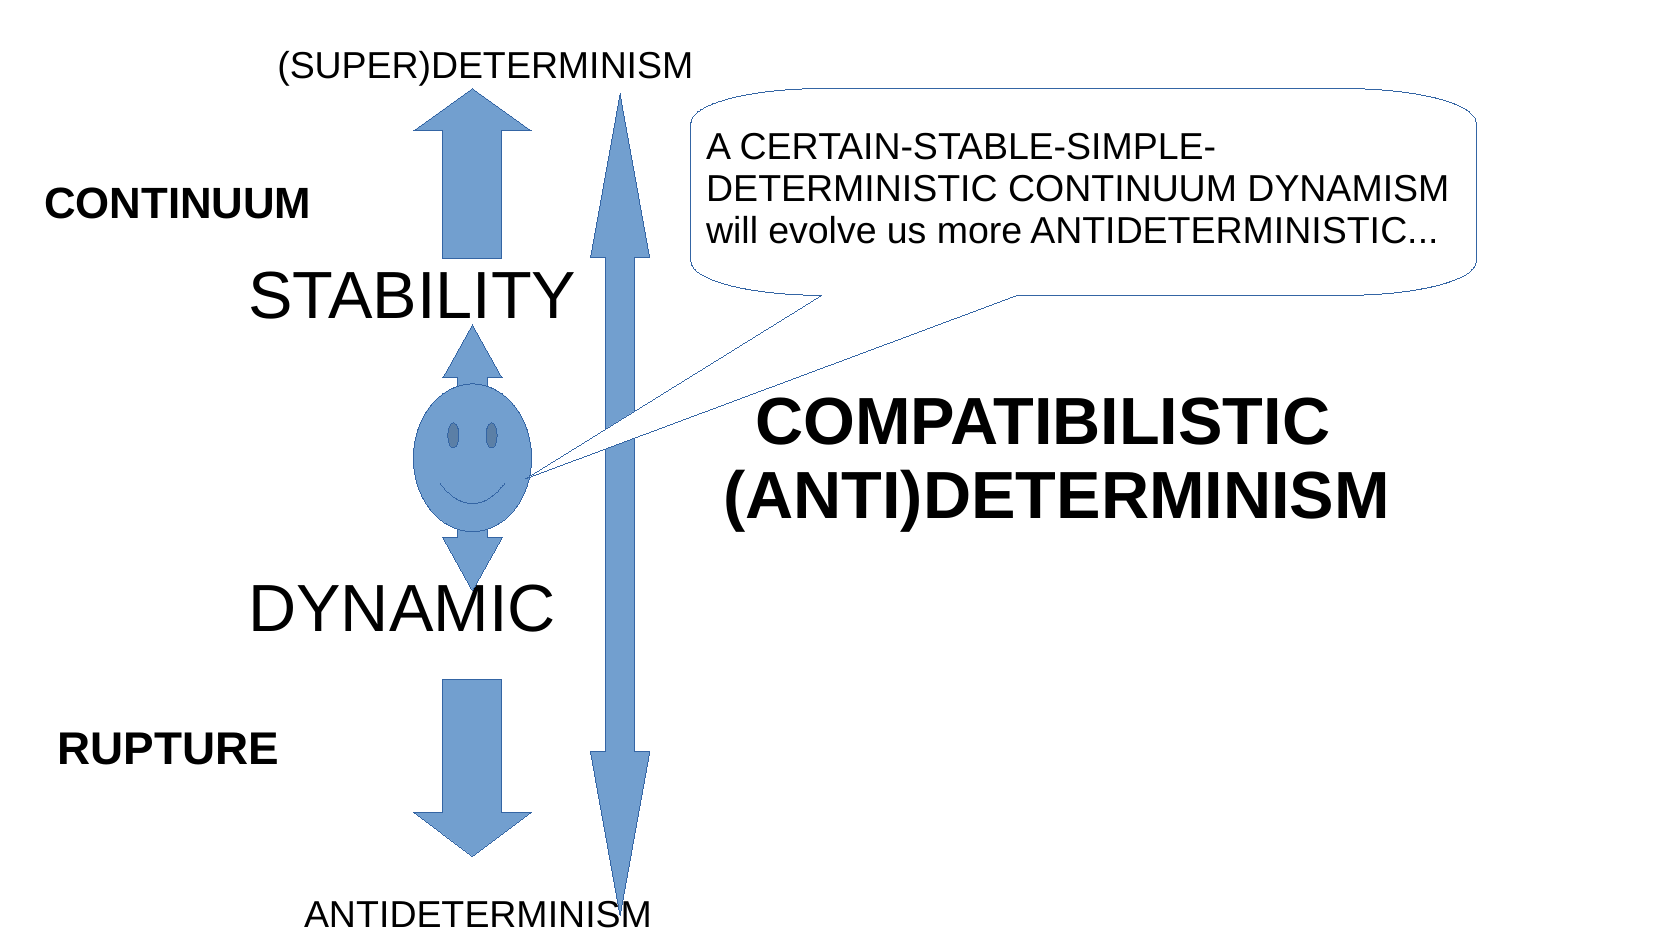

(SUPER)DETERMINISM
A CERTAIN-STABLE-SIMPLE-DETERMINISTIC CONTINUUM DYNAMISM will evolve us more ANTIDETERMINISTIC...
CONTINUUM
# STABILITY
DYNAMIC
 COMPATIBILISTIC
(ANTI)DETERMINISM
 RUPTURE
ANTIDETERMINISM